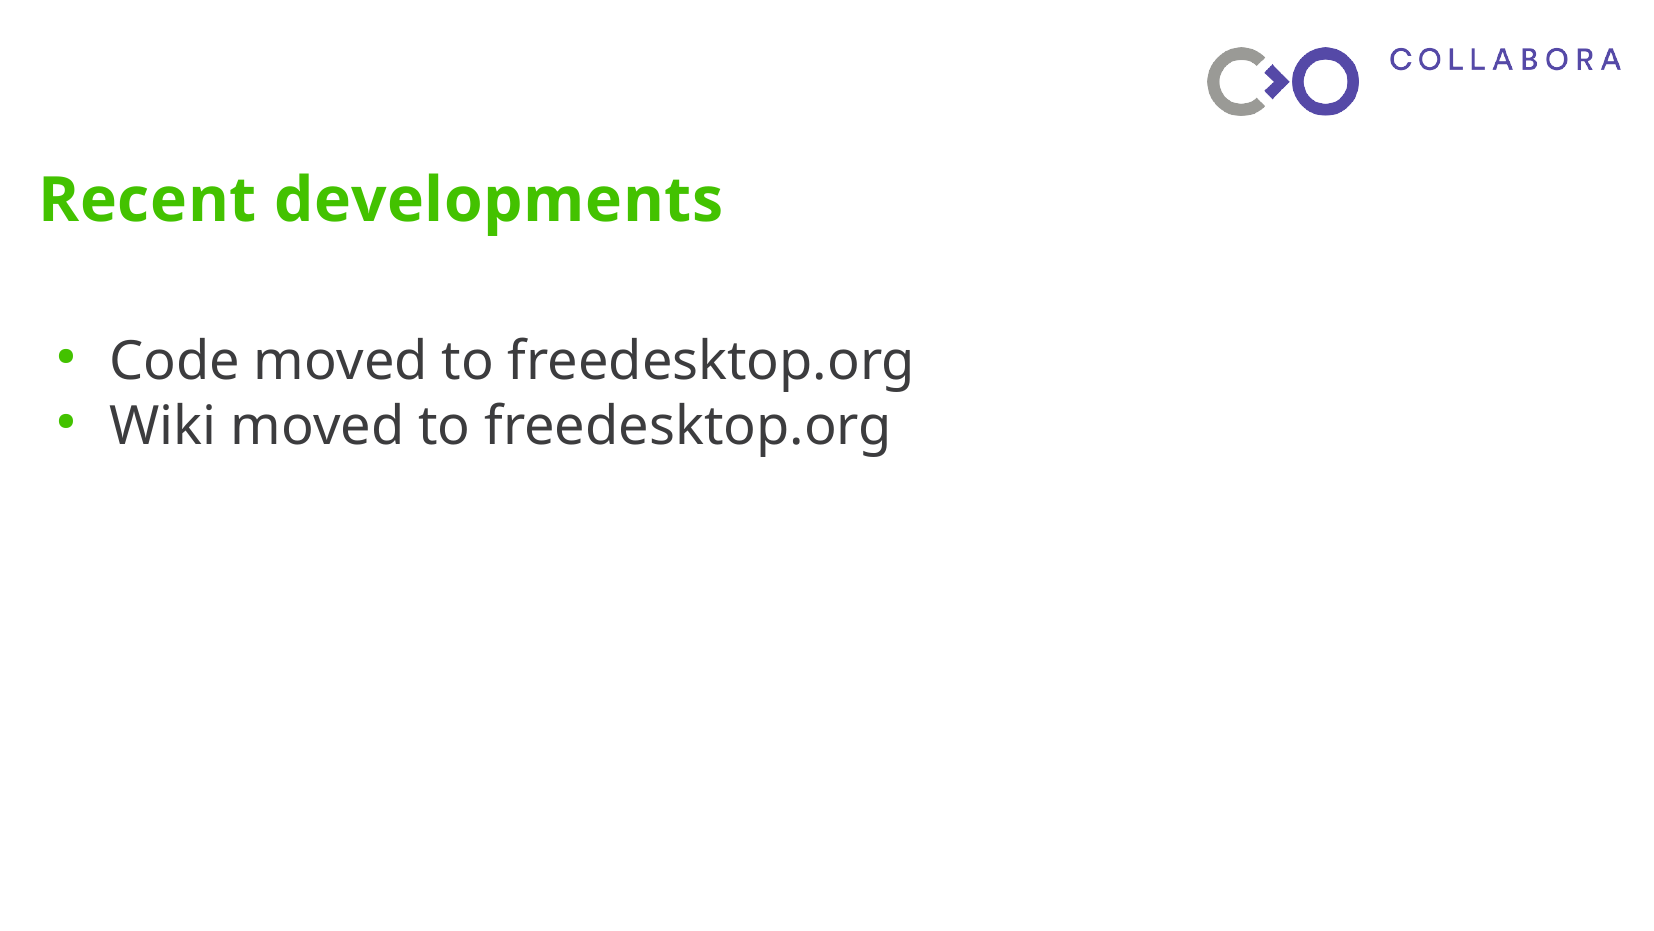

# Recent developments
Code moved to freedesktop.org
Wiki moved to freedesktop.org